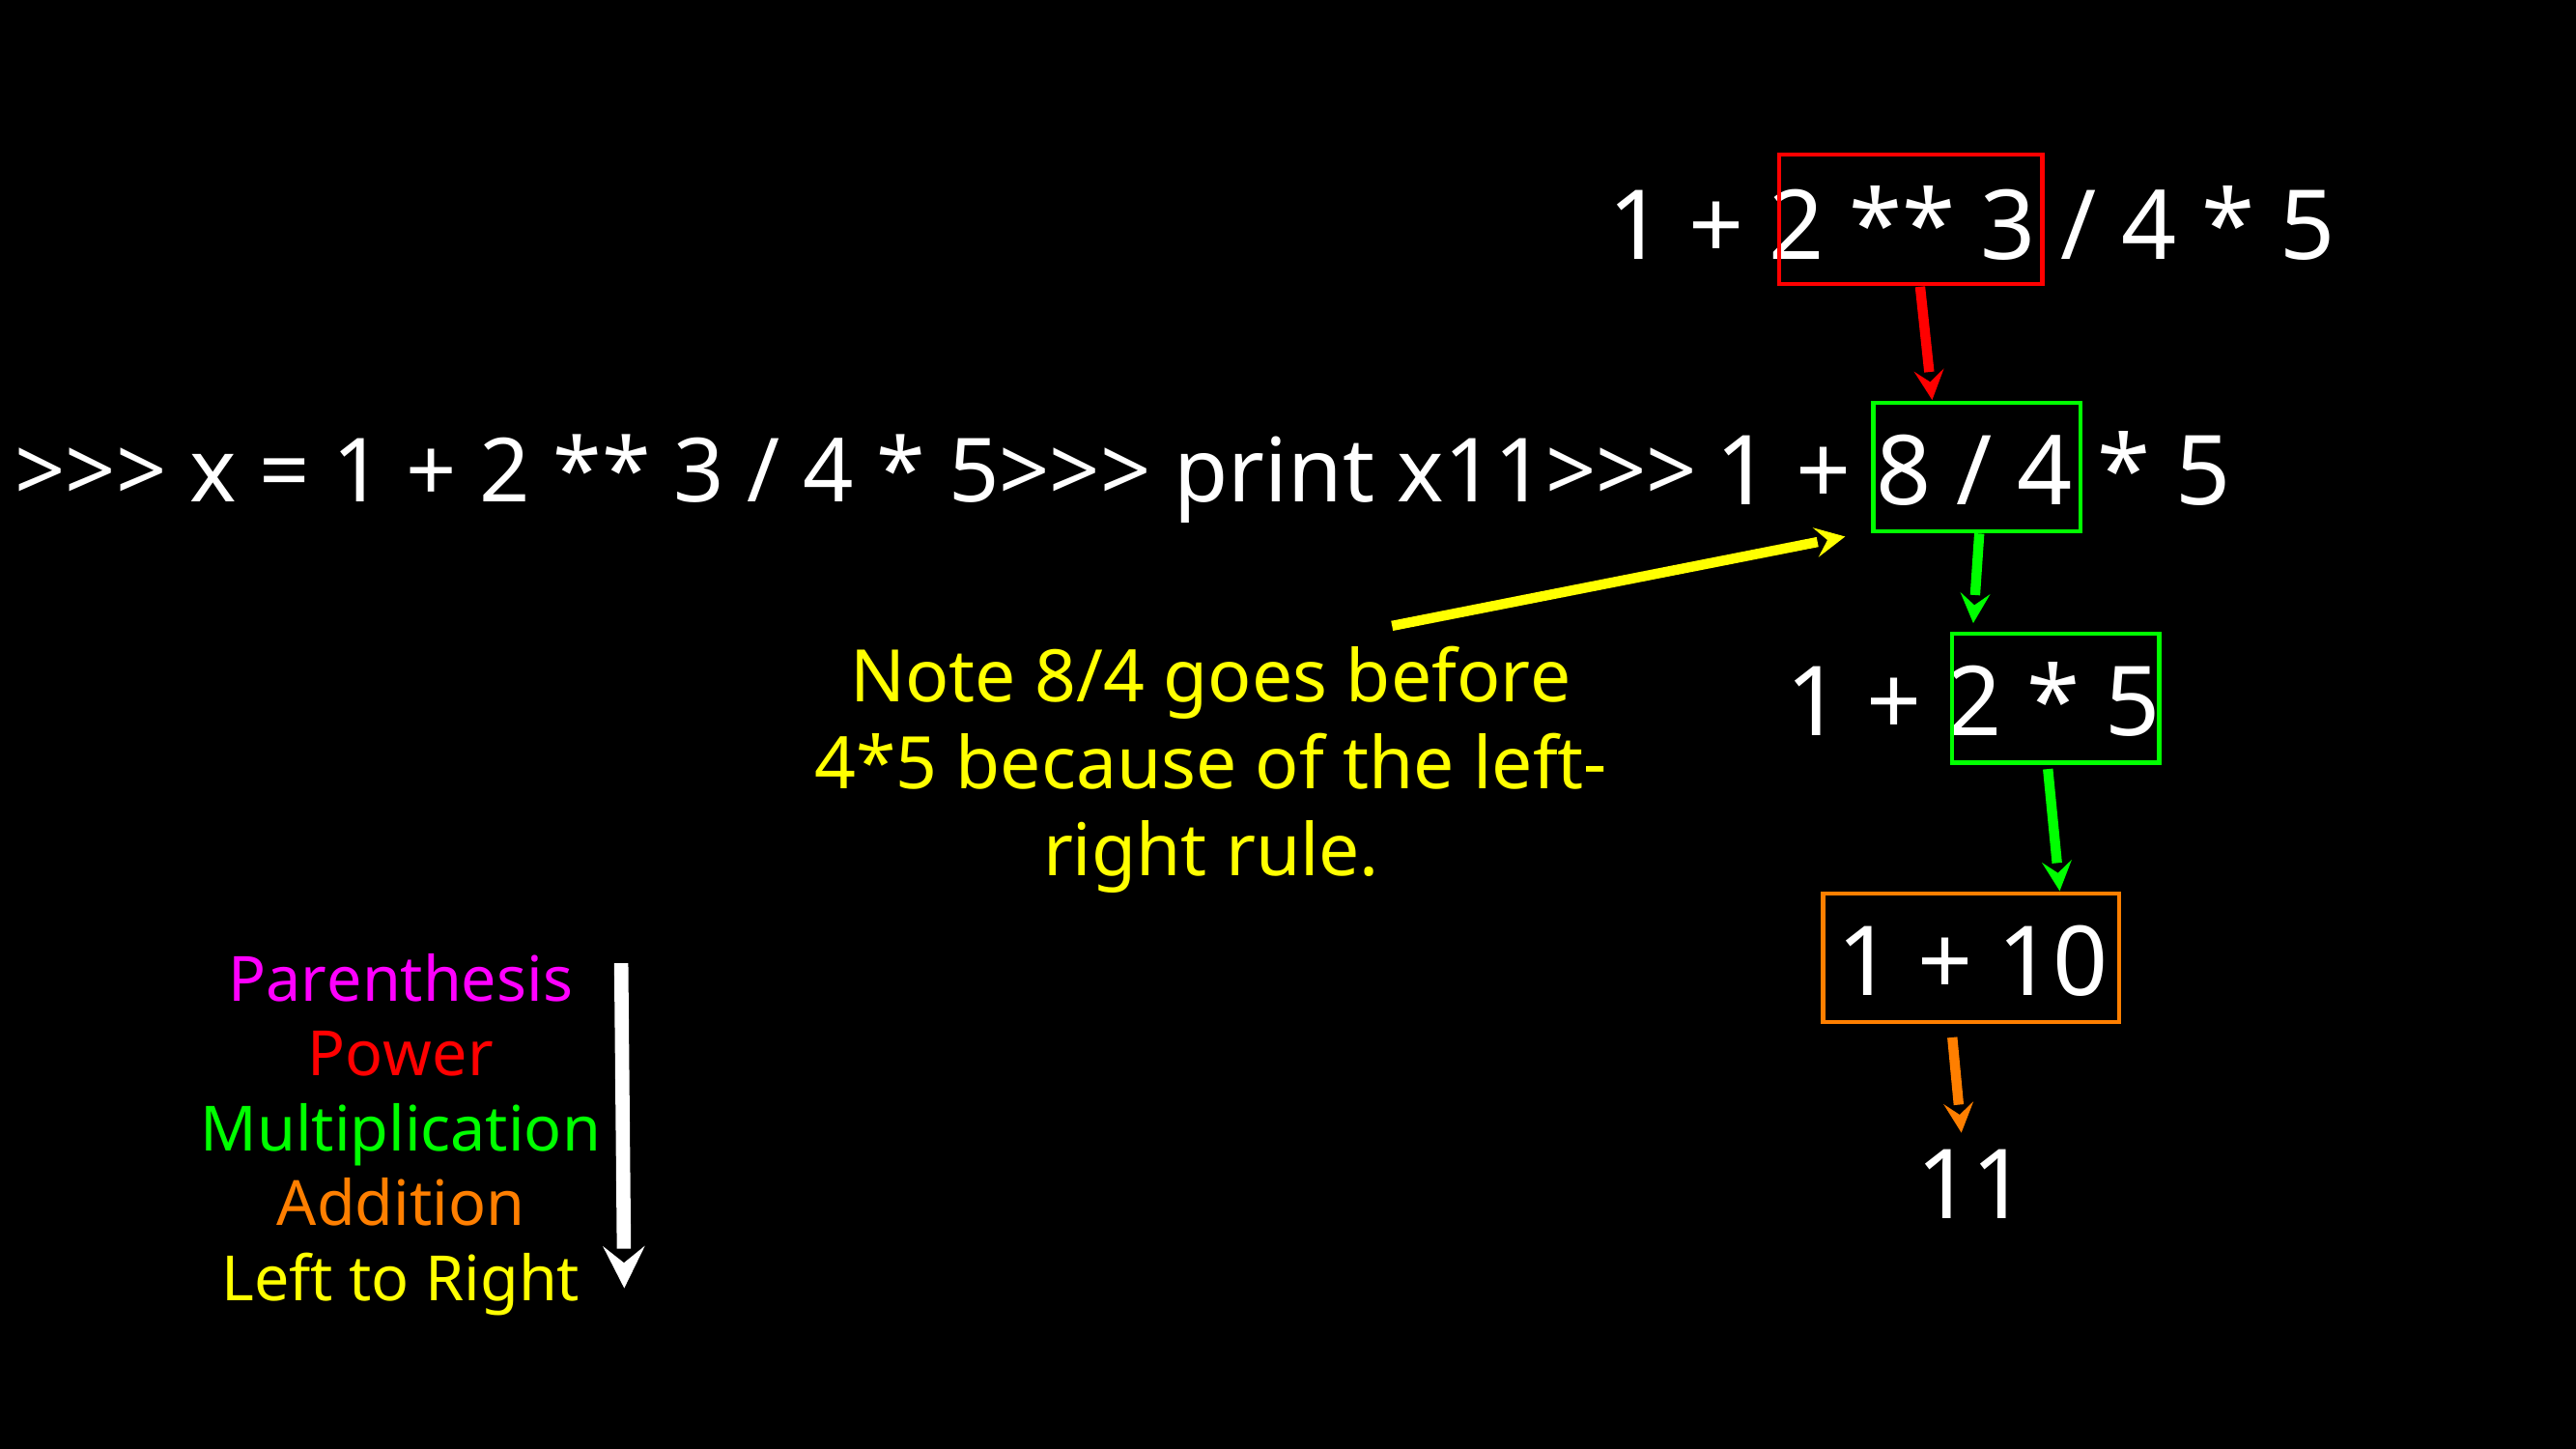

1 + 2 ** 3 / 4 * 5
1 + 8 / 4 * 5
>>> x = 1 + 2 ** 3 / 4 * 5>>> print x11>>>
Note 8/4 goes before 4*5 because of the left-right rule.
1 + 2 * 5
1 + 10
Parenthesis
Power
Multiplication
Addition
Left to Right
11